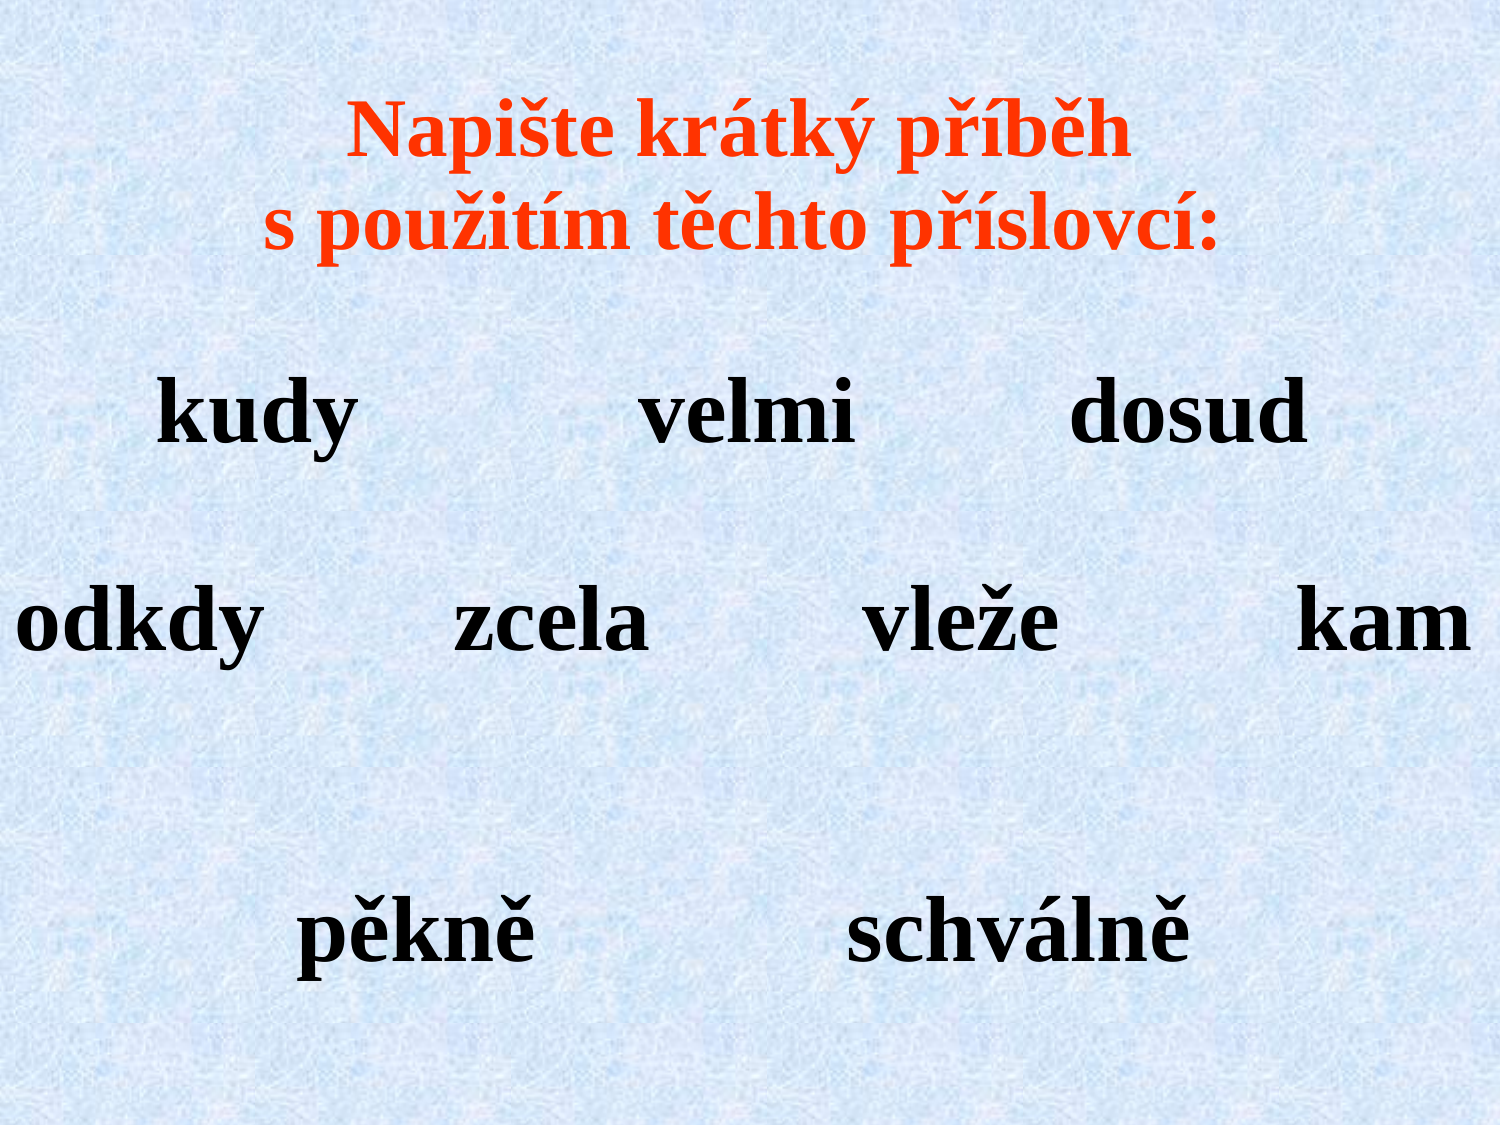

Napište krátký příběh
 s použitím těchto příslovcí:
 kudy 	 	 velmi dosud
odkdy zcela vleže kam
 pěkně schválně